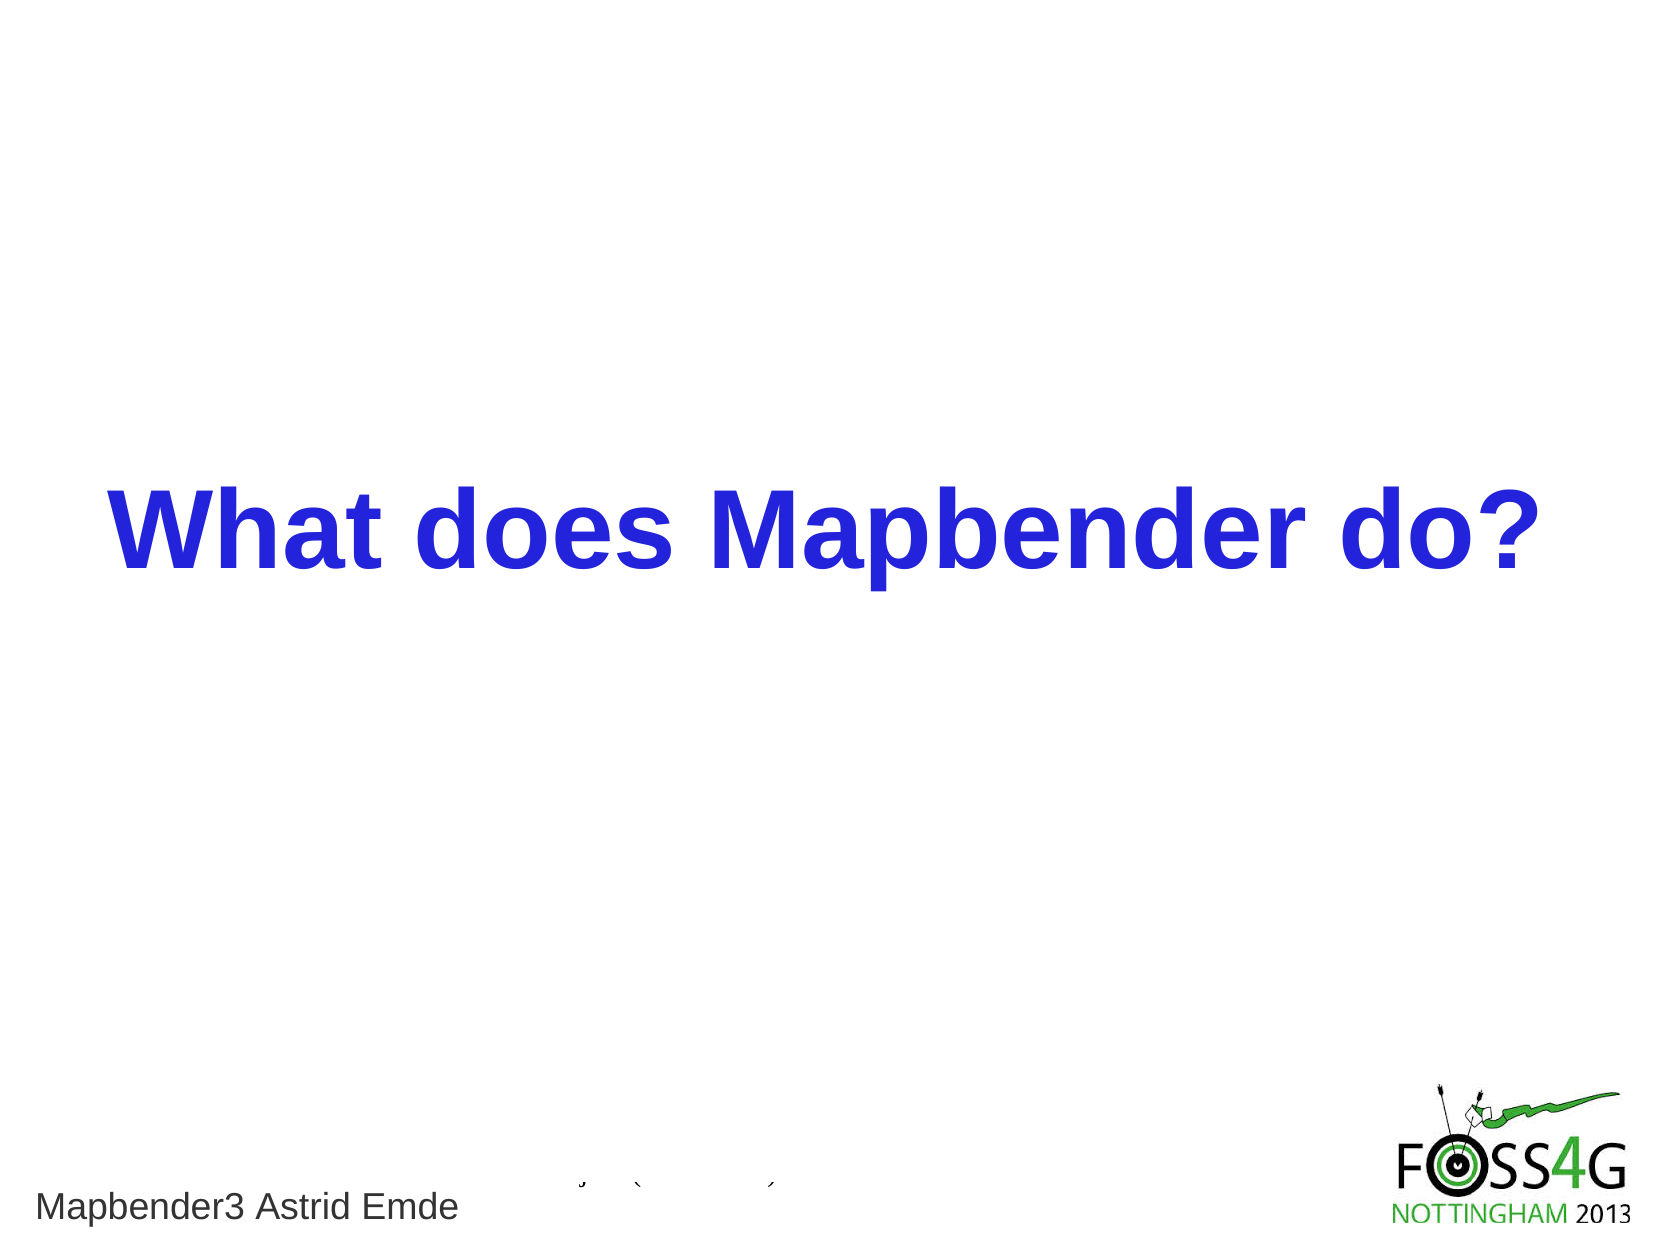

# What does Mapbender do?
Mapbender - Einführung zum Mapbender Projekt (Astrid Ede)